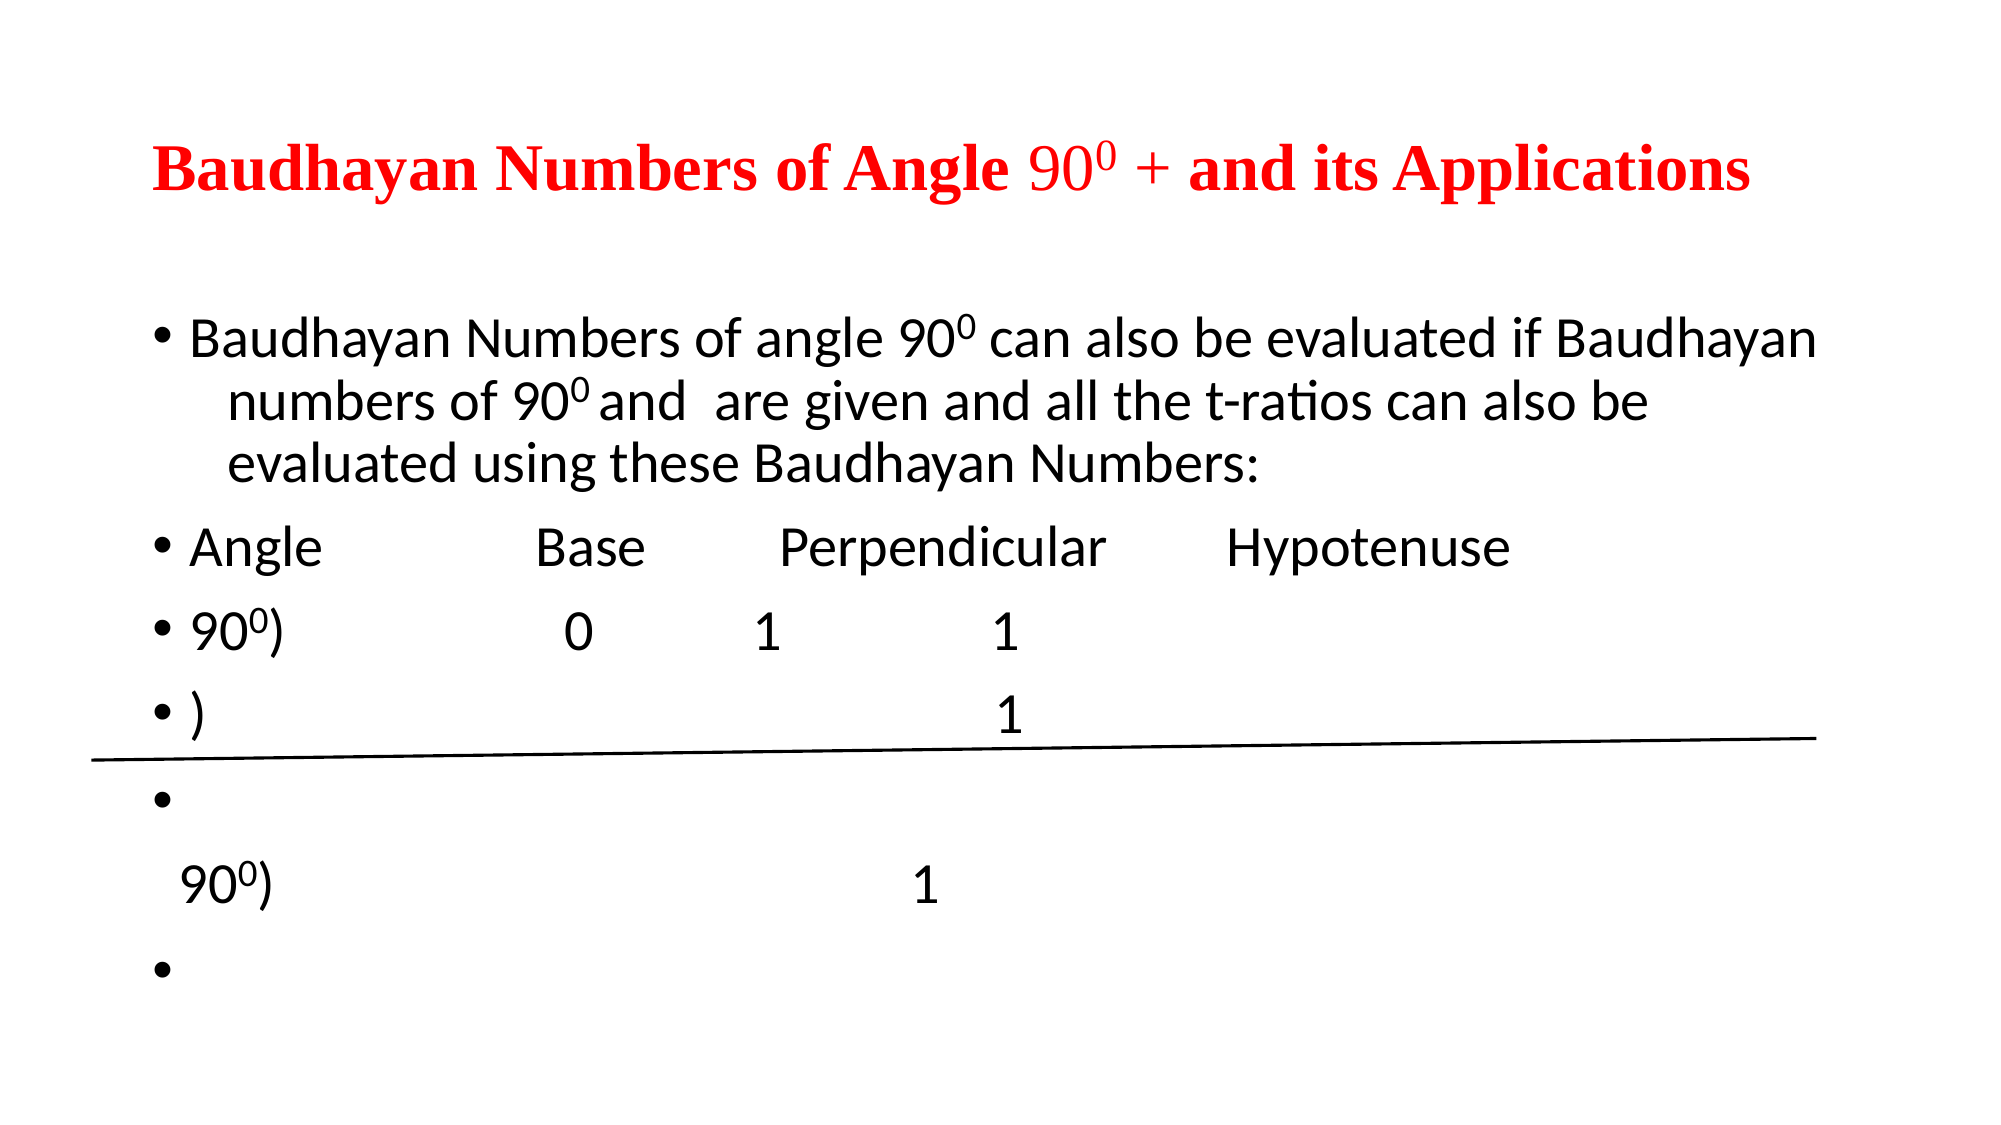

# Baudhayan Numbers of Angle 900 + and its Applications
Baudhayan Numbers of angle 900 can also be evaluated if Baudhayan numbers of 900 and are given and all the t-ratios can also be evaluated using these Baudhayan Numbers:
Angle Base Perpendicular Hypotenuse
900) 0			1			 1
) 	 1
 900) 1